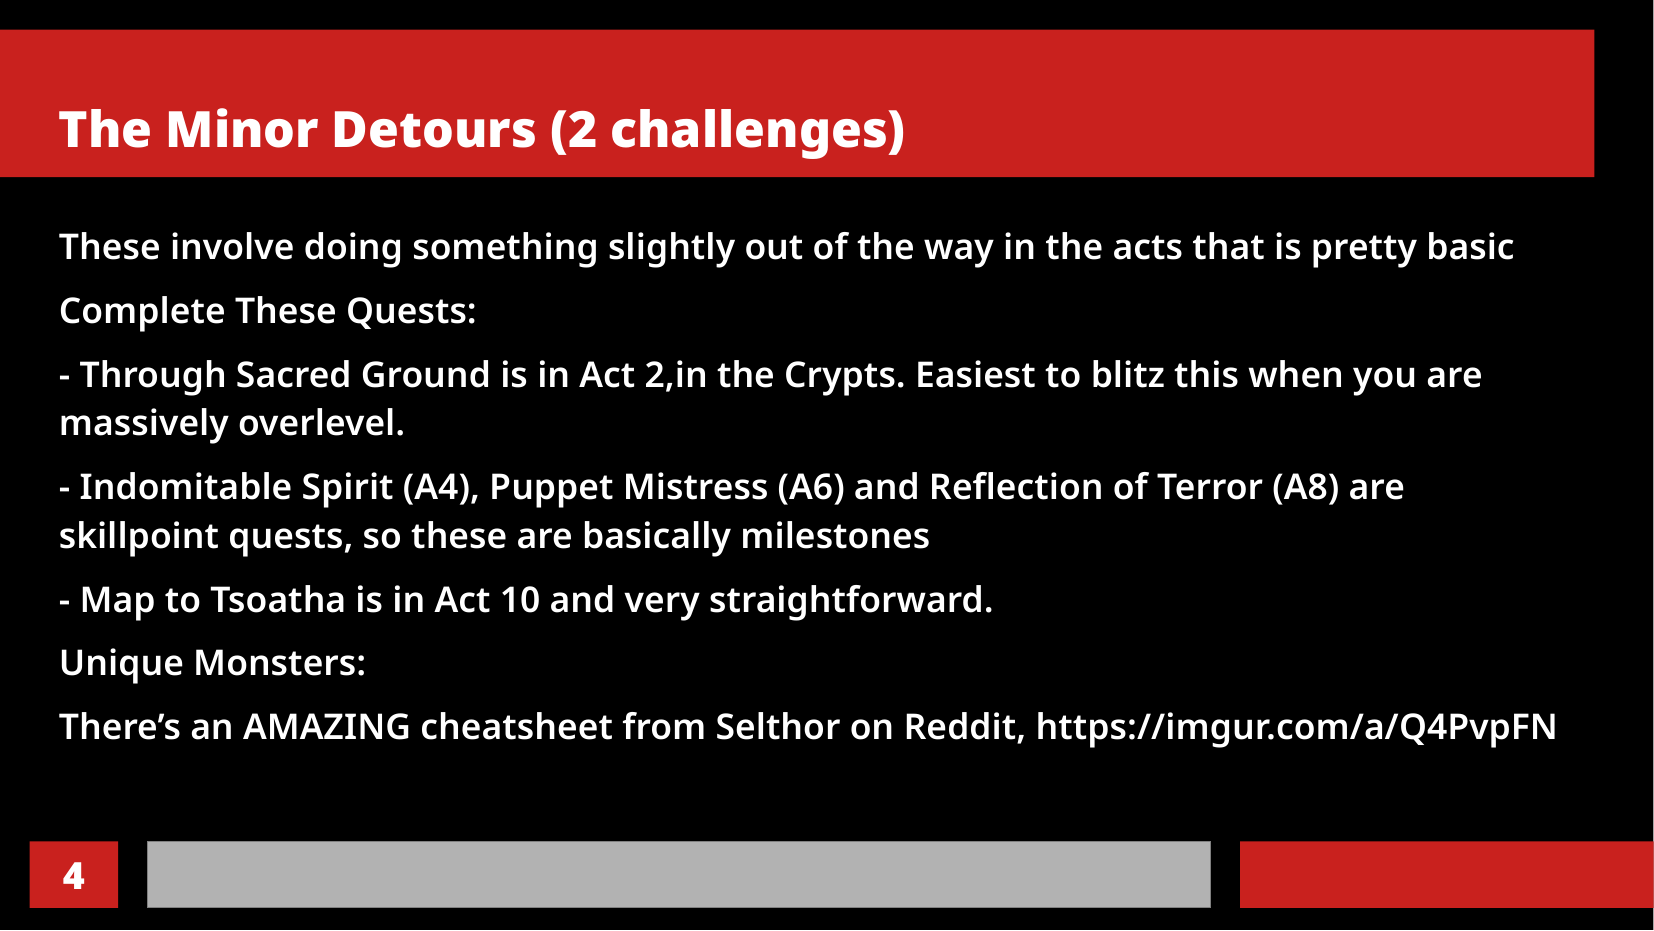

# The Minor Detours (2 challenges)
These involve doing something slightly out of the way in the acts that is pretty basic
Complete These Quests:
- Through Sacred Ground is in Act 2,in the Crypts. Easiest to blitz this when you are massively overlevel.
- Indomitable Spirit (A4), Puppet Mistress (A6) and Reflection of Terror (A8) are skillpoint quests, so these are basically milestones
- Map to Tsoatha is in Act 10 and very straightforward.
Unique Monsters:
There’s an AMAZING cheatsheet from Selthor on Reddit, https://imgur.com/a/Q4PvpFN
4